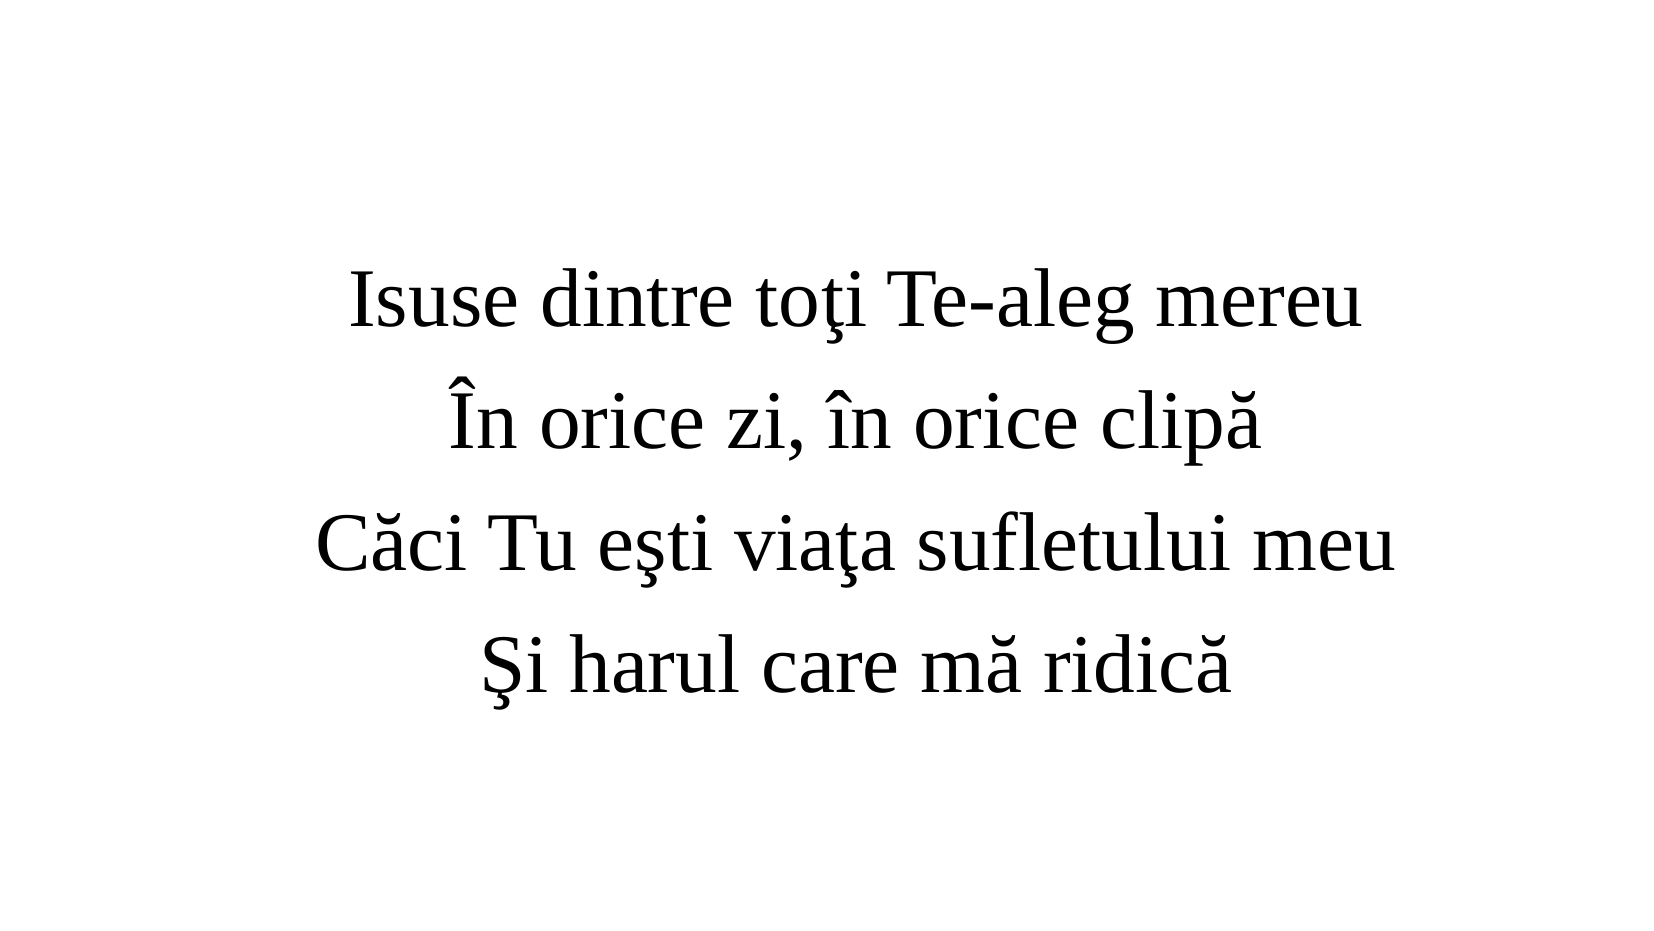

# Isuse dintre toţi Te-aleg mereu
În orice zi, în orice clipă
Căci Tu eşti viaţa sufletului meu
Şi harul care mă ridică